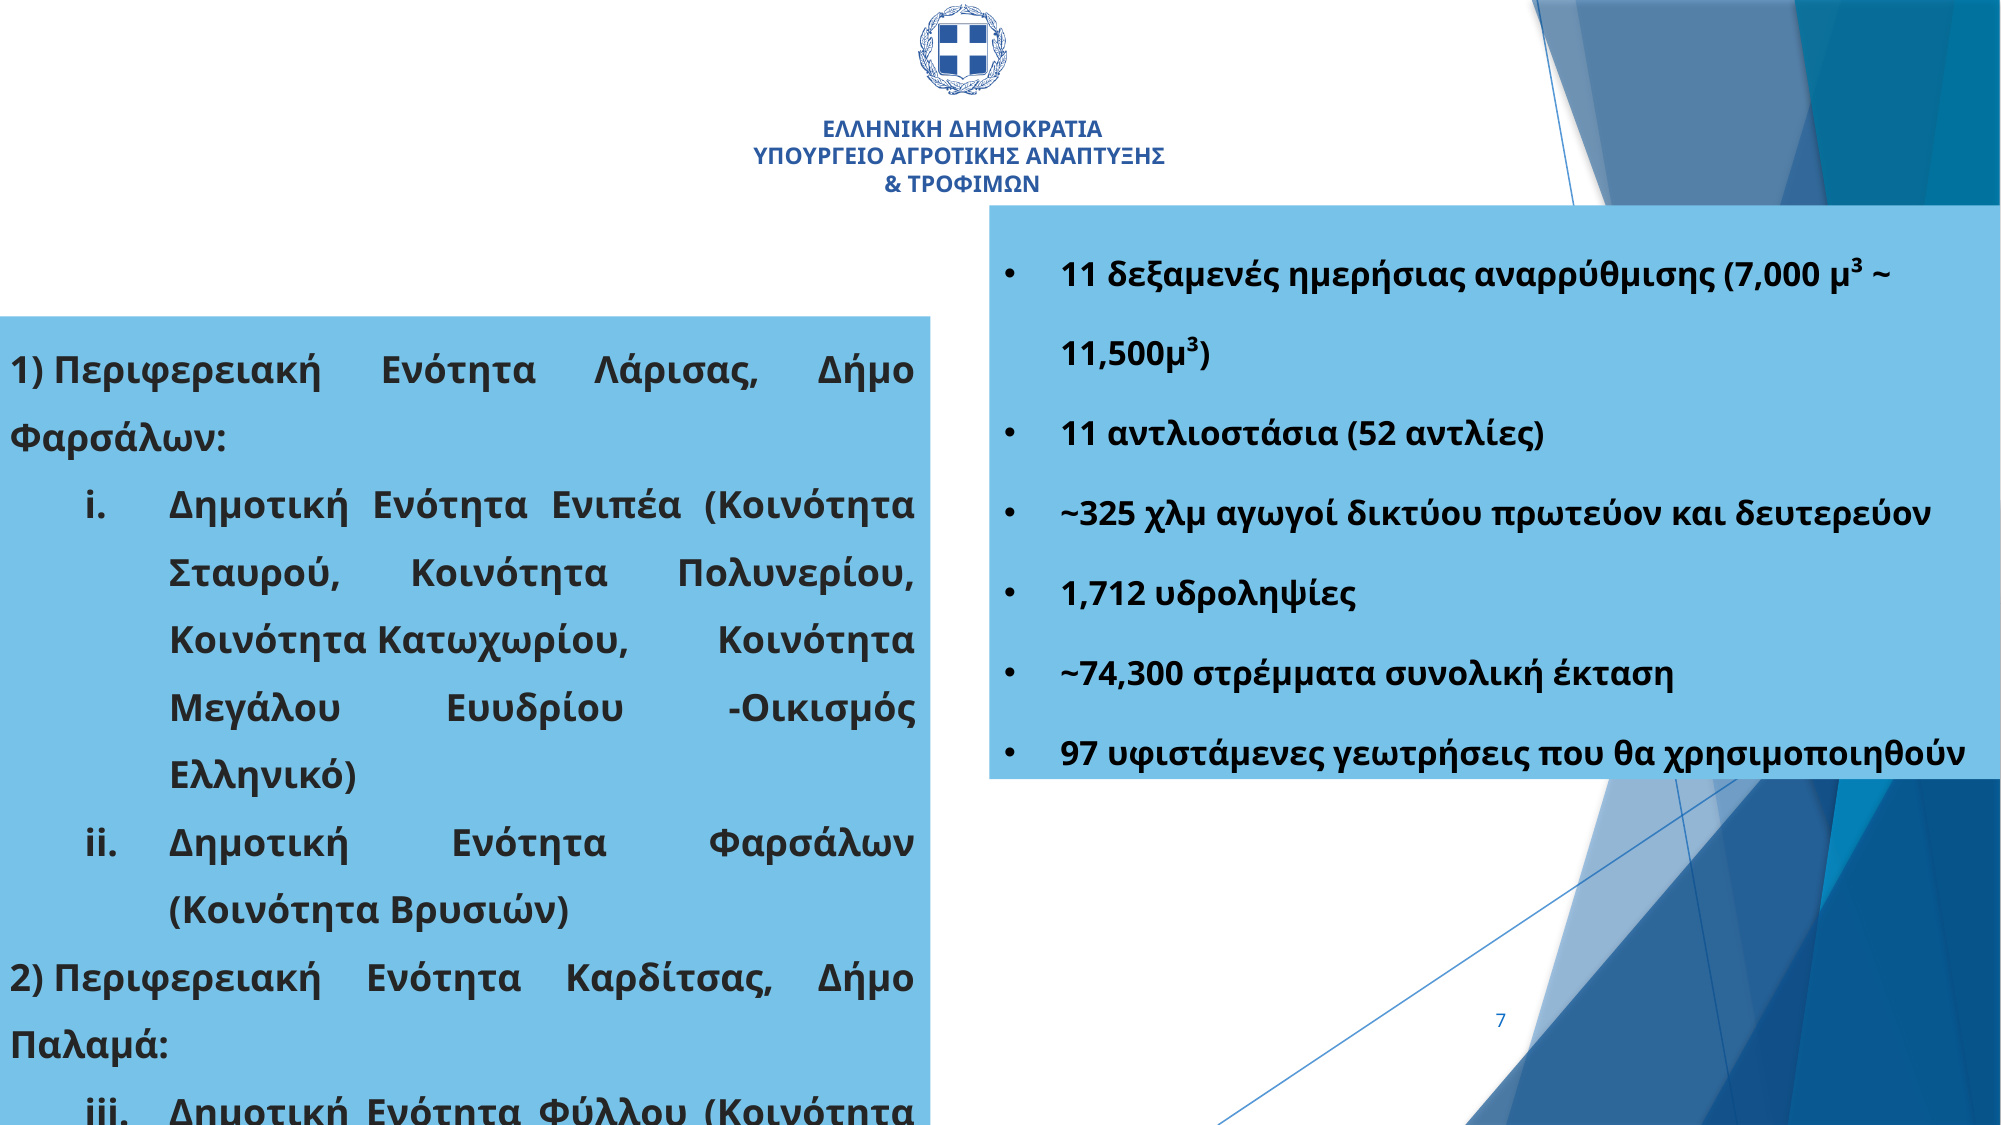

ΕΛΛΗΝΙΚΗ ΔΗΜΟΚΡΑΤΙΑ
ΥΠΟΥΡΓΕΙΟ ΑΓΡΟΤΙΚΗΣ ΑΝΑΠΤΥΞΗΣ
& ΤΡΟΦΙΜΩΝ
11 δεξαμενές ημερήσιας αναρρύθμισης (7,000 μ³ ~ 11,500μ³)
11 αντλιοστάσια (52 αντλίες)
~325 χλμ αγωγοί δικτύου πρωτεύον και δευτερεύον
1,712 υδροληψίες
~74,300 στρέμματα συνολική έκταση
97 υφιστάμενες γεωτρήσεις που θα χρησιμοποιηθούν
1) Περιφερειακή Ενότητα Λάρισας, Δήμο Φαρσάλων:
Δημοτική Ενότητα Ενιπέα (Κοινότητα Σταυρού, Κοινότητα Πολυνερίου, Κοινότητα Κατωχωρίου, Κοινότητα Μεγάλου Ευυδρίου -Οικισμός Ελληνικό)
Δημοτική Ενότητα Φαρσάλων (Κοινότητα Βρυσιών)
2) Περιφερειακή Ενότητα Καρδίτσας, Δήμο Παλαμά:
Δημοτική Ενότητα Φύλλου (Κοινότητα Ορφανών-τα Ορφανά, Κοινότητα Φύλλου, Κοινότητα Λεύκης